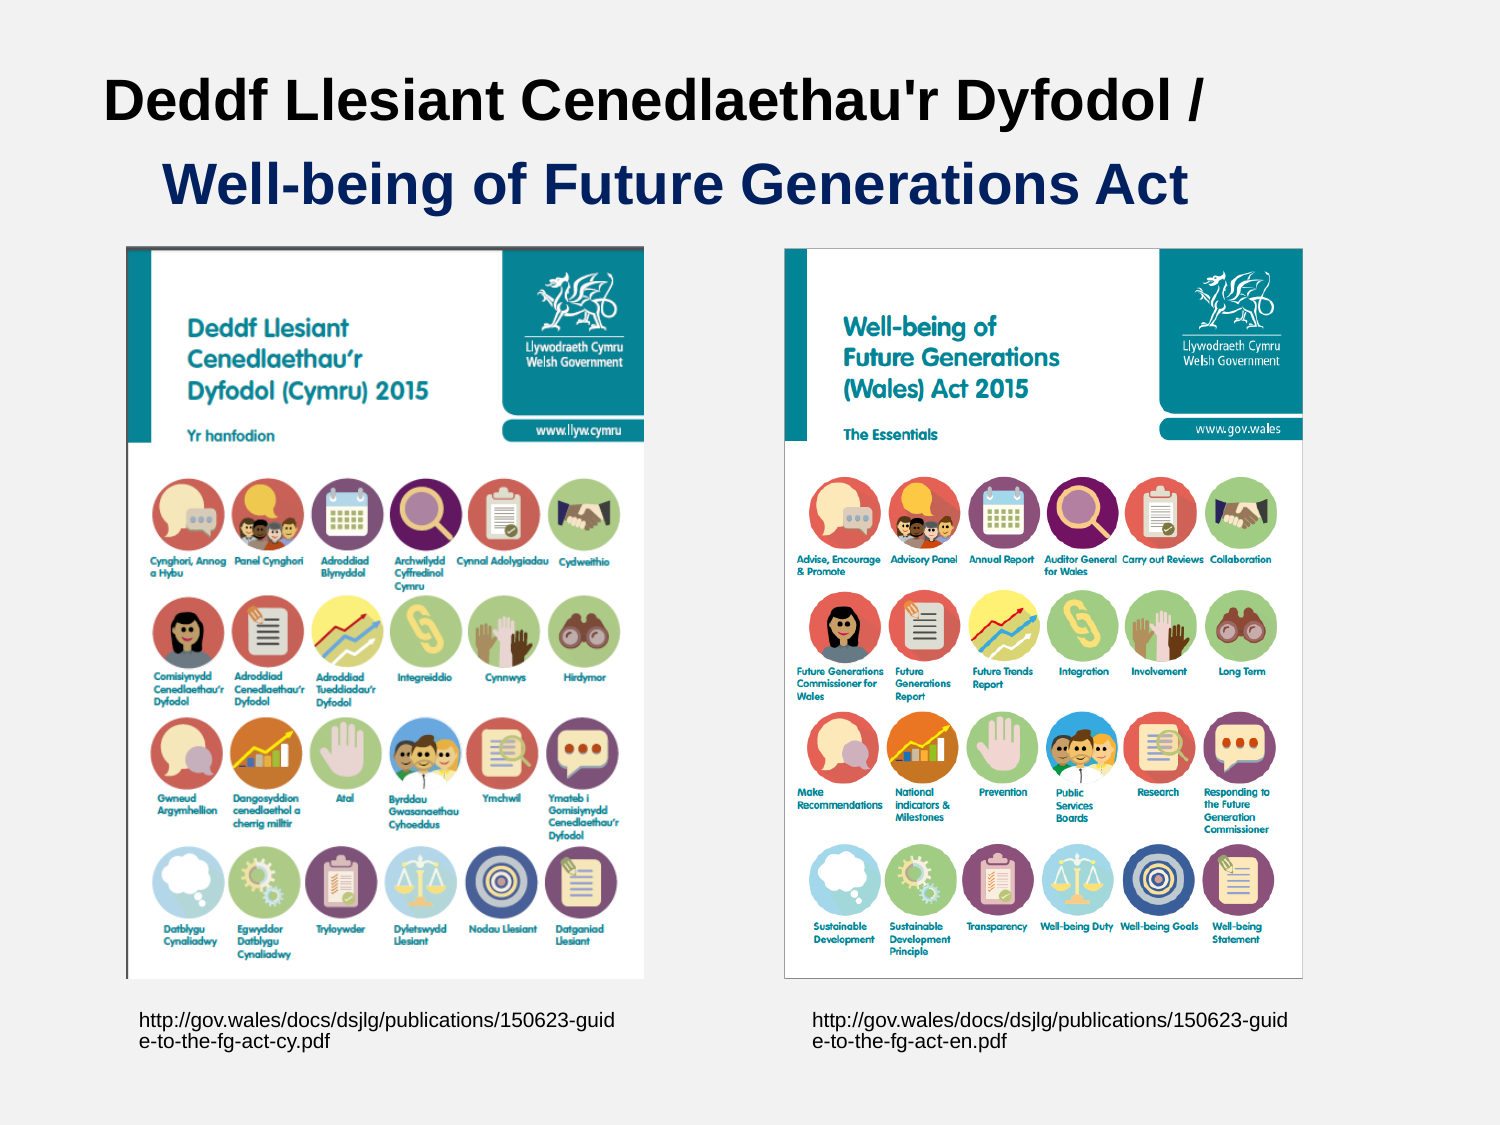

Deddf Llesiant Cenedlaethau'r Dyfodol /
Well-being of Future Generations Act
http://gov.wales/docs/dsjlg/publications/150623-guide-to-the-fg-act-cy.pdf
http://gov.wales/docs/dsjlg/publications/150623-guide-to-the-fg-act-en.pdf